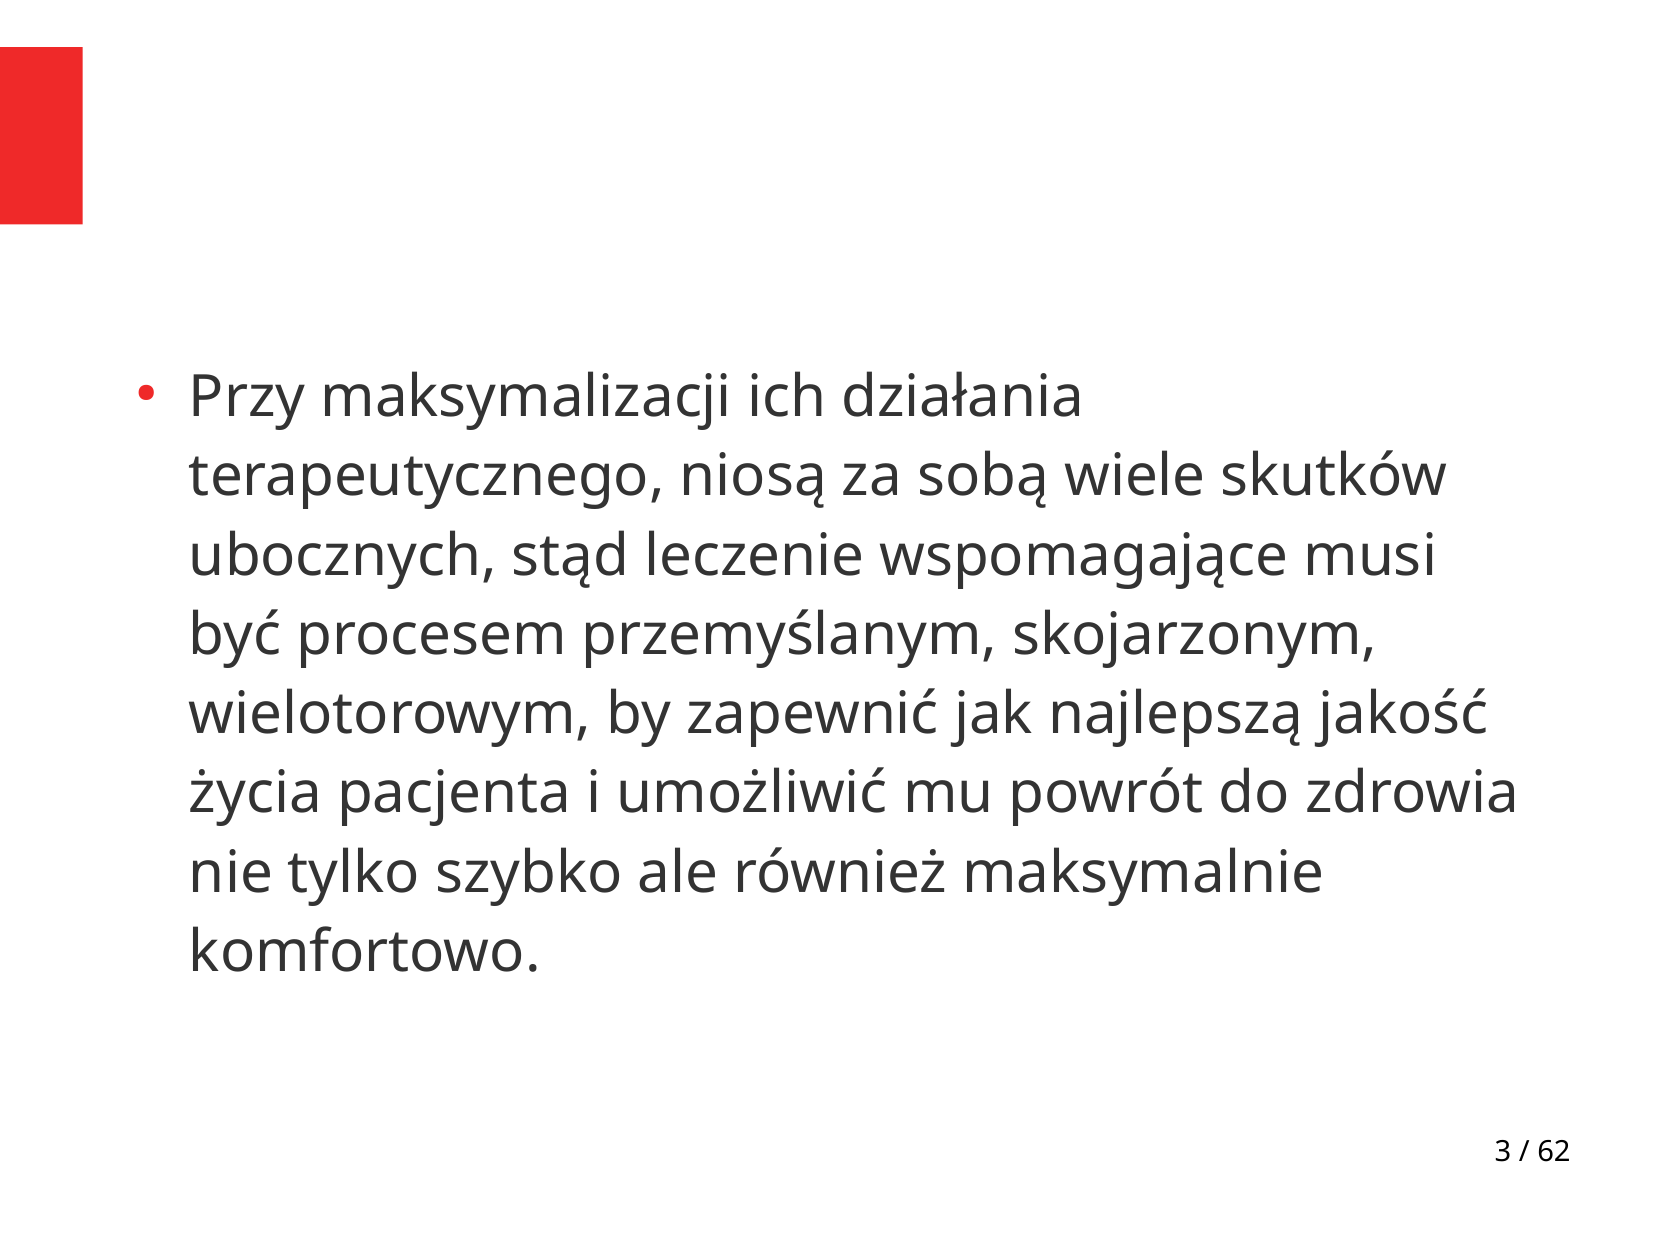

# Przy maksymalizacji ich działania terapeutycznego, niosą za sobą wiele skutków ubocznych, stąd leczenie wspomagające musi być procesem przemyślanym, skojarzonym, wielotorowym, by zapewnić jak najlepszą jakość życia pacjenta i umożliwić mu powrót do zdrowia nie tylko szybko ale również maksymalnie komfortowo.
3